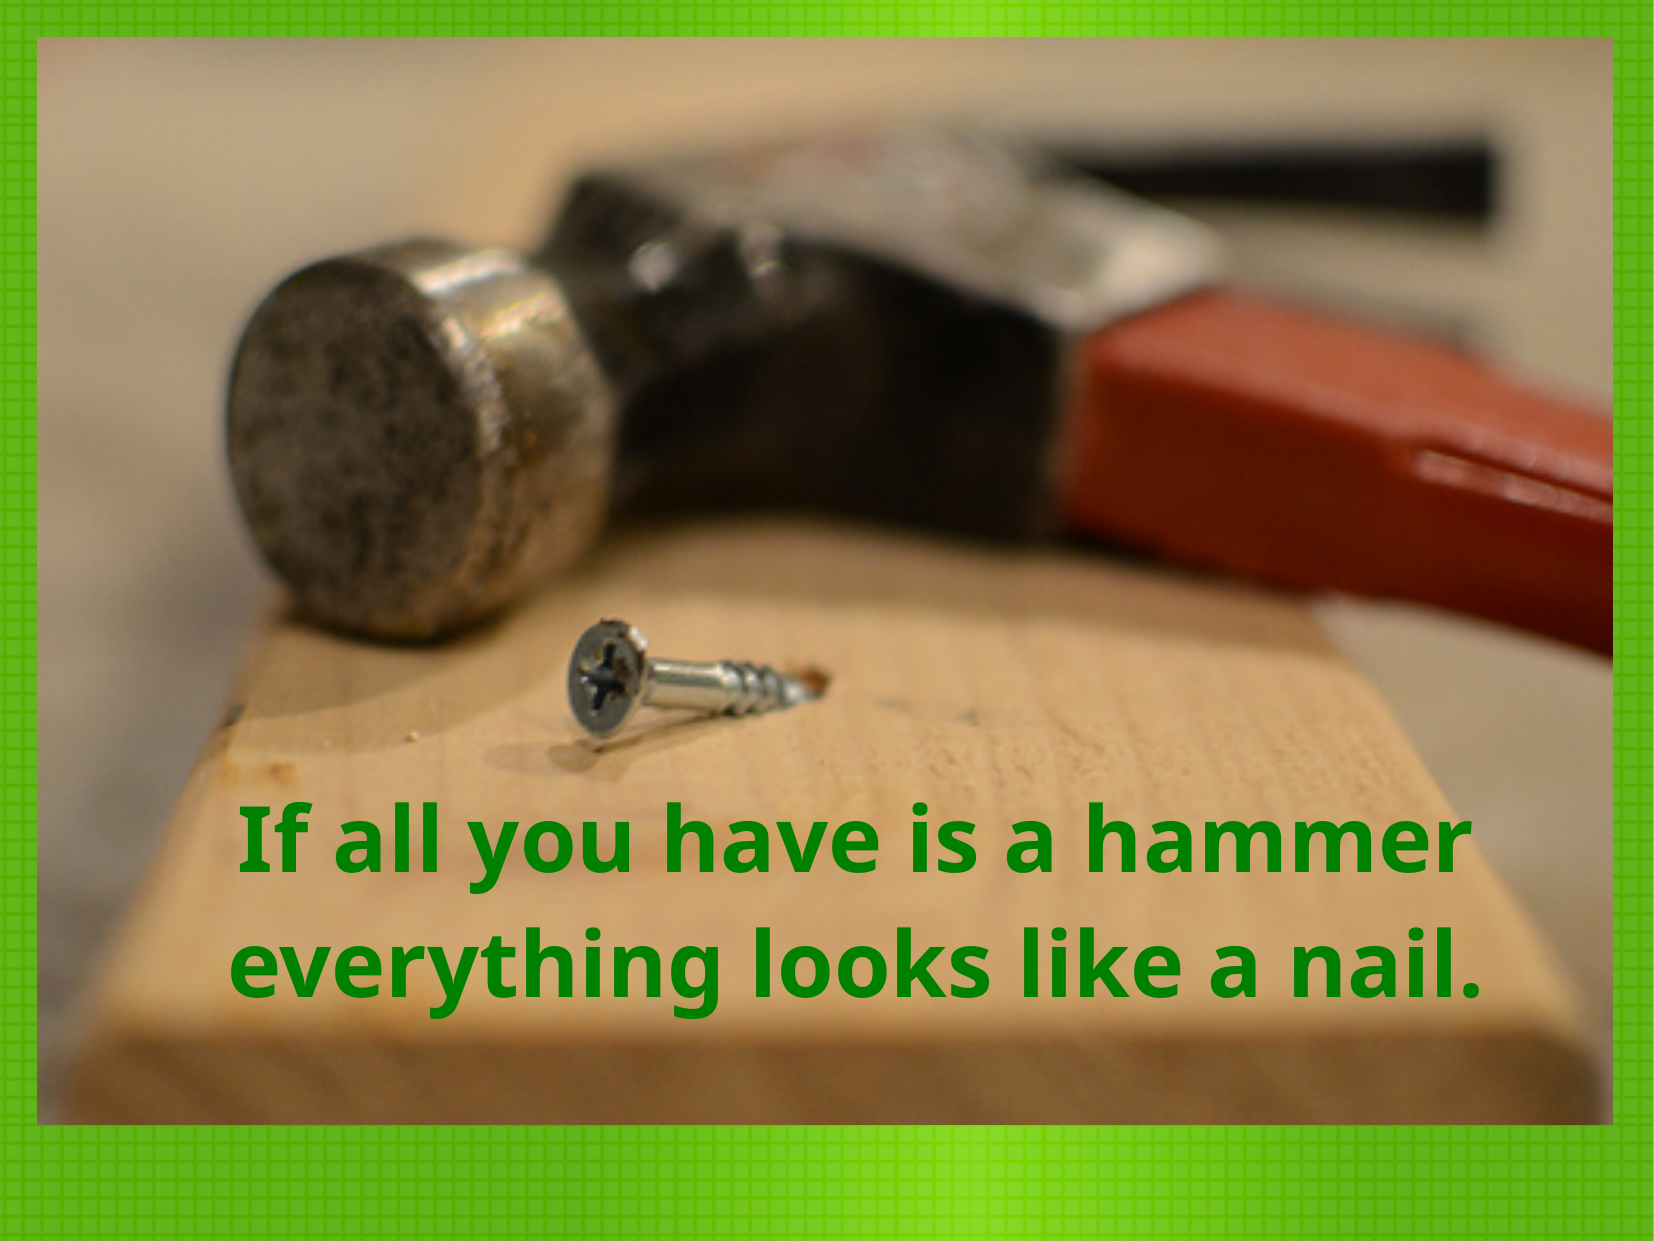

# If all you have is a hammer everything looks like a nail.